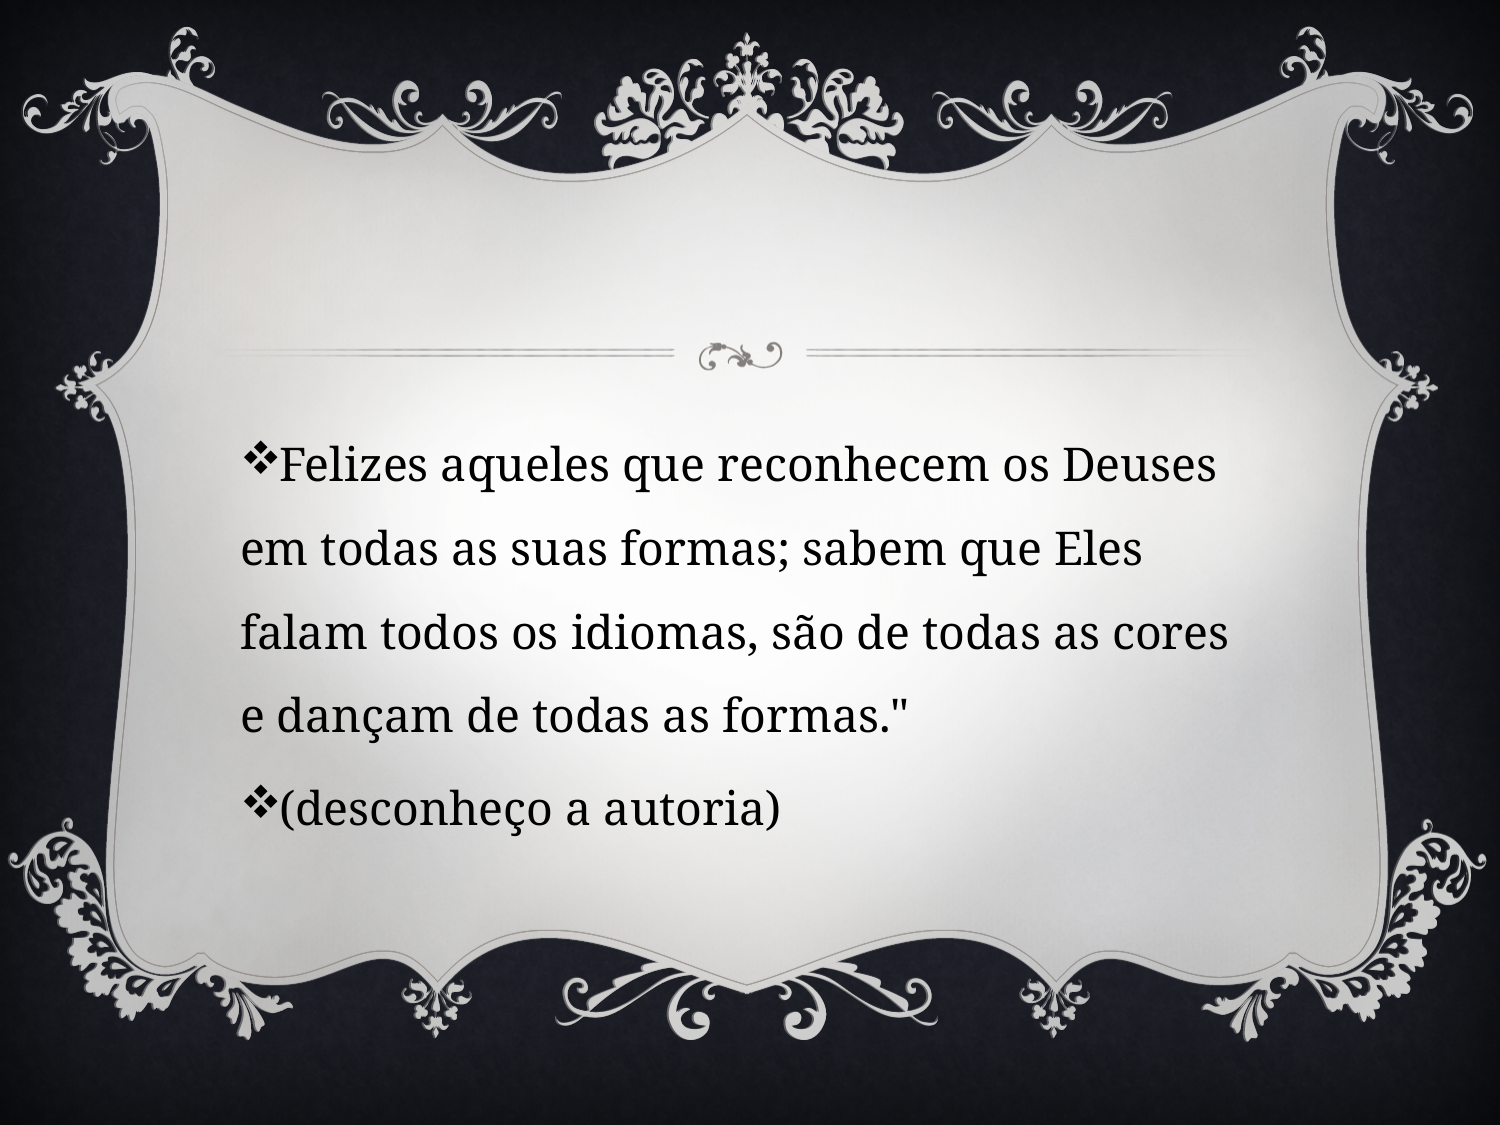

#
Felizes aqueles que reconhecem os Deuses em todas as suas formas; sabem que Eles falam todos os idiomas, são de todas as cores e dançam de todas as formas."
(desconheço a autoria)